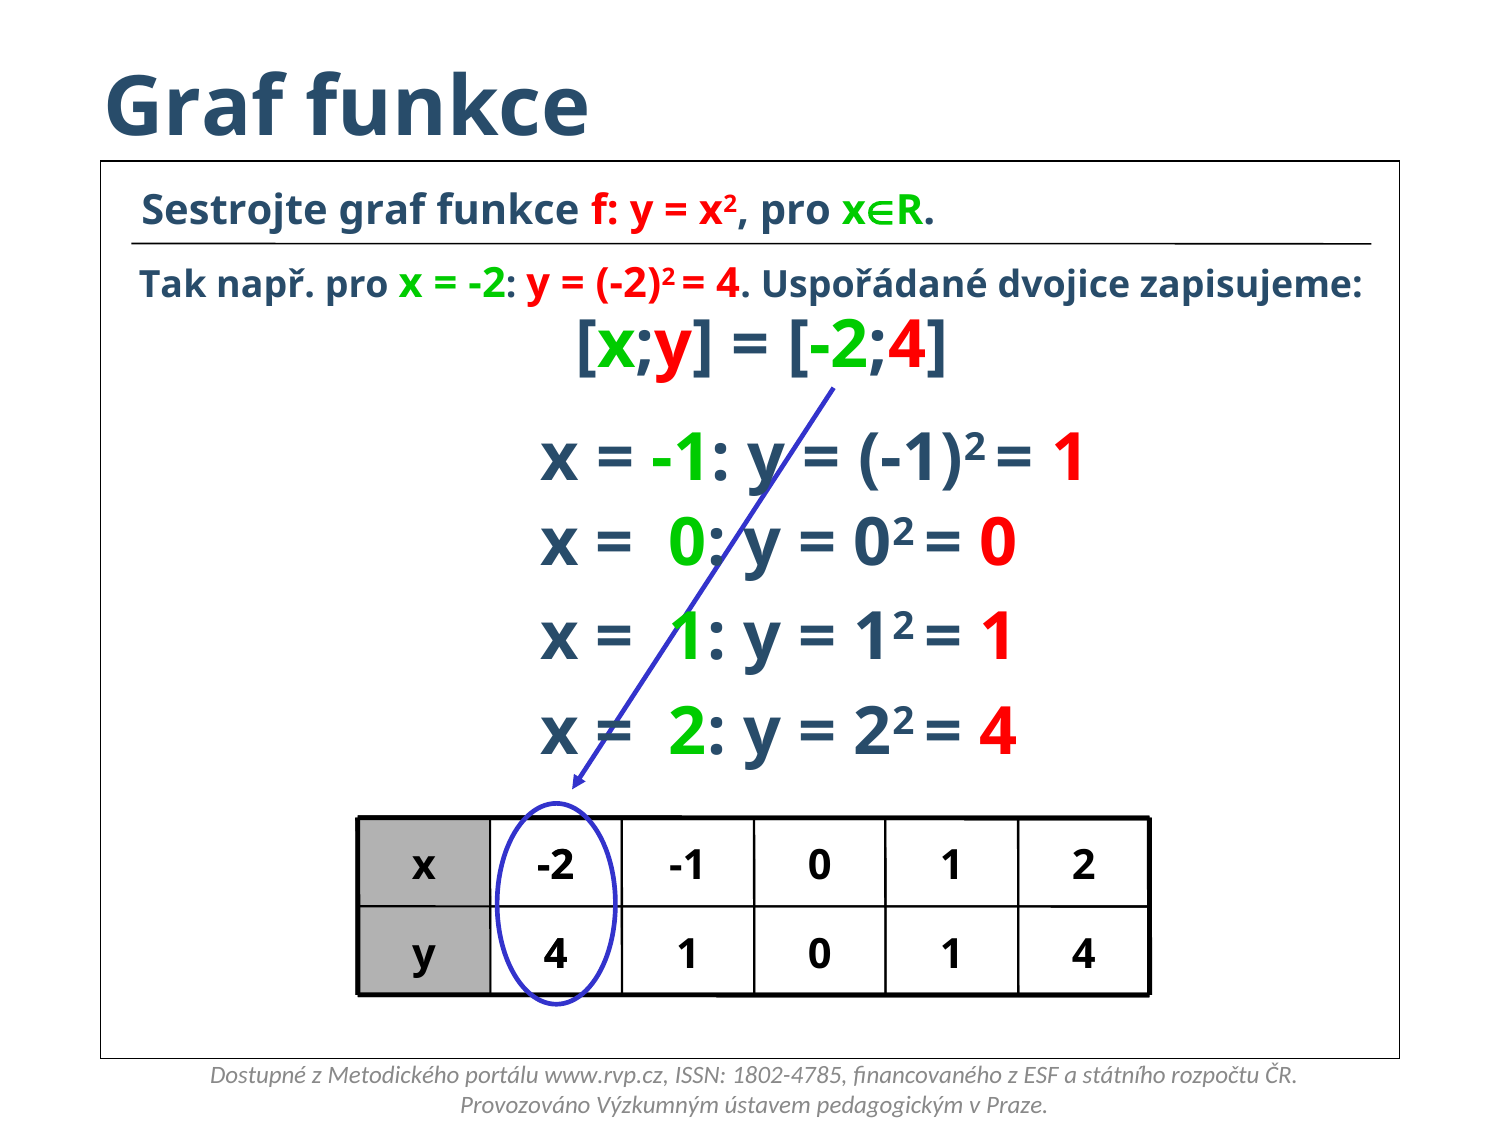

# Graf funkce
Sestrojte graf funkce f: y = x2, pro xR.
Tak např. pro x = -2: y = (-2)2 = 4. Uspořádané dvojice zapisujeme:
[x;y] = [-2;4]
x = -1: y = (-1)2 = 1
x = 0: y = 02 = 0
x = 1: y = 12 = 1
x = 2: y = 22 = 4
x
-2
y
4
x
-2
-1
0
1
2
y
4
1
0
1
4